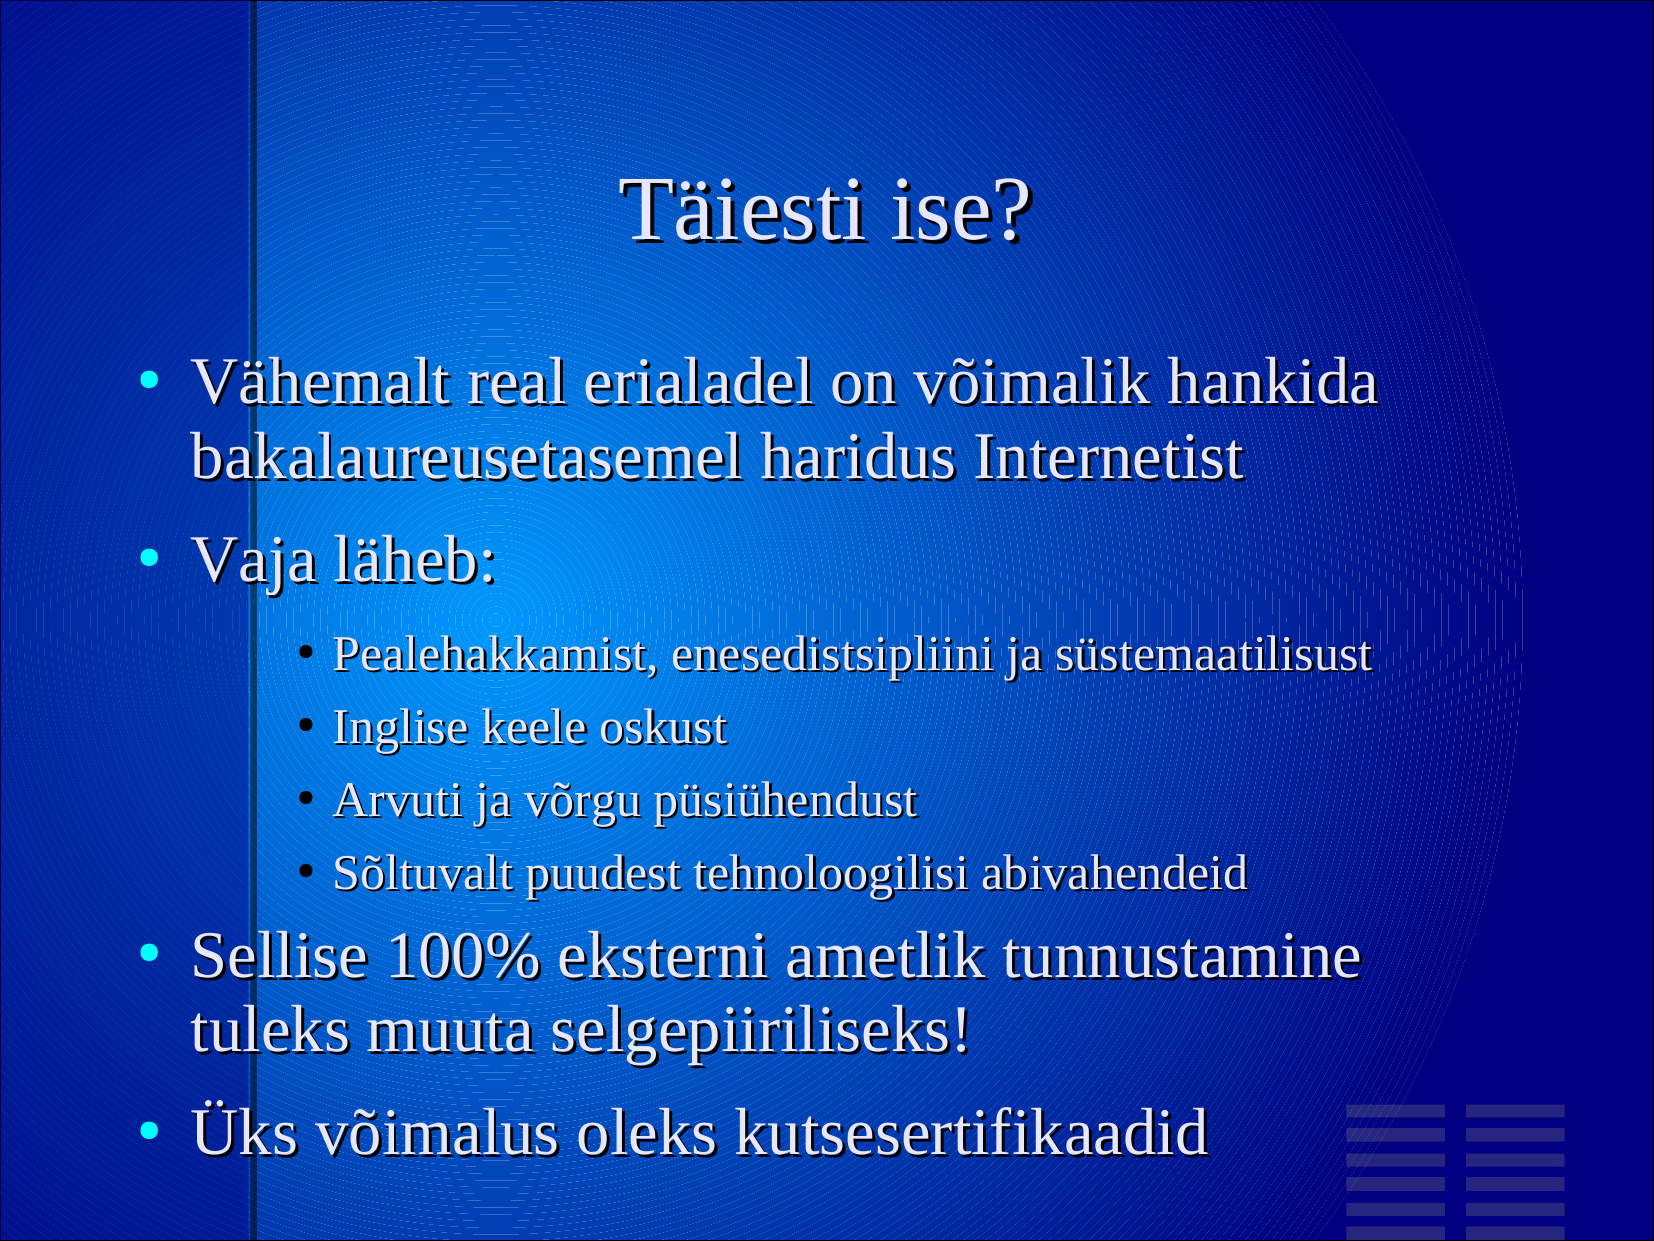

# Täiesti ise?
Vähemalt real erialadel on võimalik hankida bakalaureusetasemel haridus Internetist
Vaja läheb:
Pealehakkamist, enesedistsipliini ja süstemaatilisust
Inglise keele oskust
Arvuti ja võrgu püsiühendust
Sõltuvalt puudest tehnoloogilisi abivahendeid
Sellise 100% eksterni ametlik tunnustamine tuleks muuta selgepiiriliseks!
Üks võimalus oleks kutsesertifikaadid